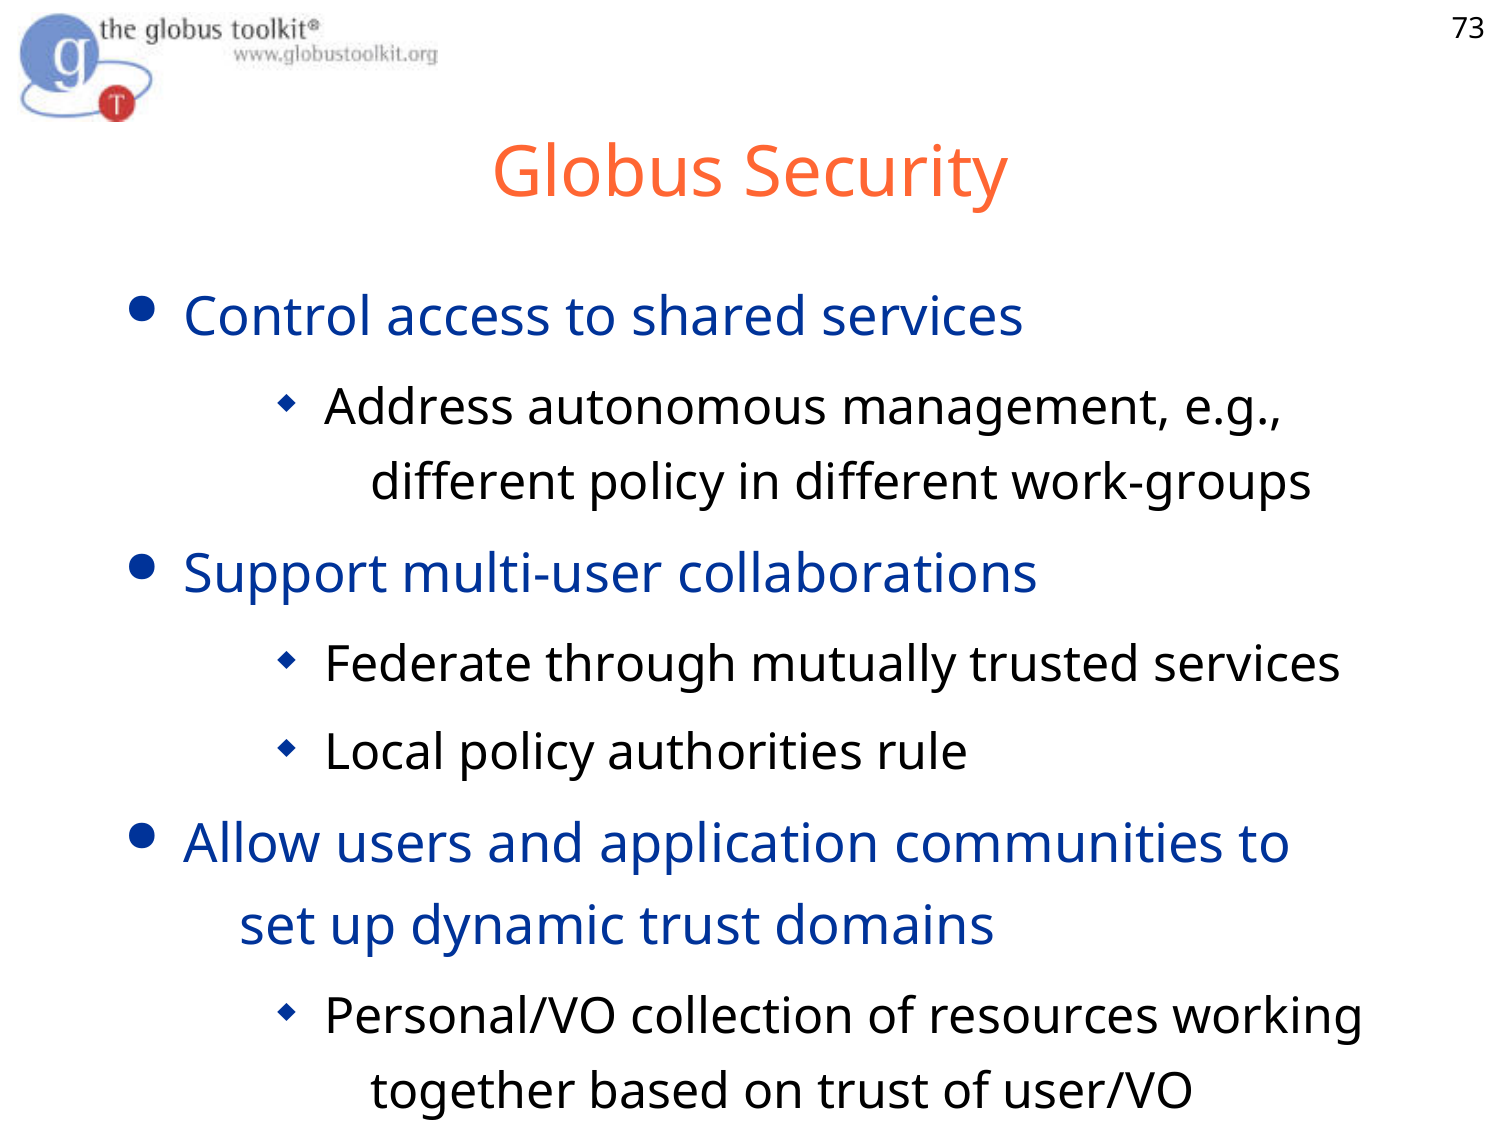

73
# Globus Security
Control access to shared services
Address autonomous management, e.g., different policy in different work-groups
Support multi-user collaborations
Federate through mutually trusted services
Local policy authorities rule
Allow users and application communities to set up dynamic trust domains
Personal/VO collection of resources working together based on trust of user/VO